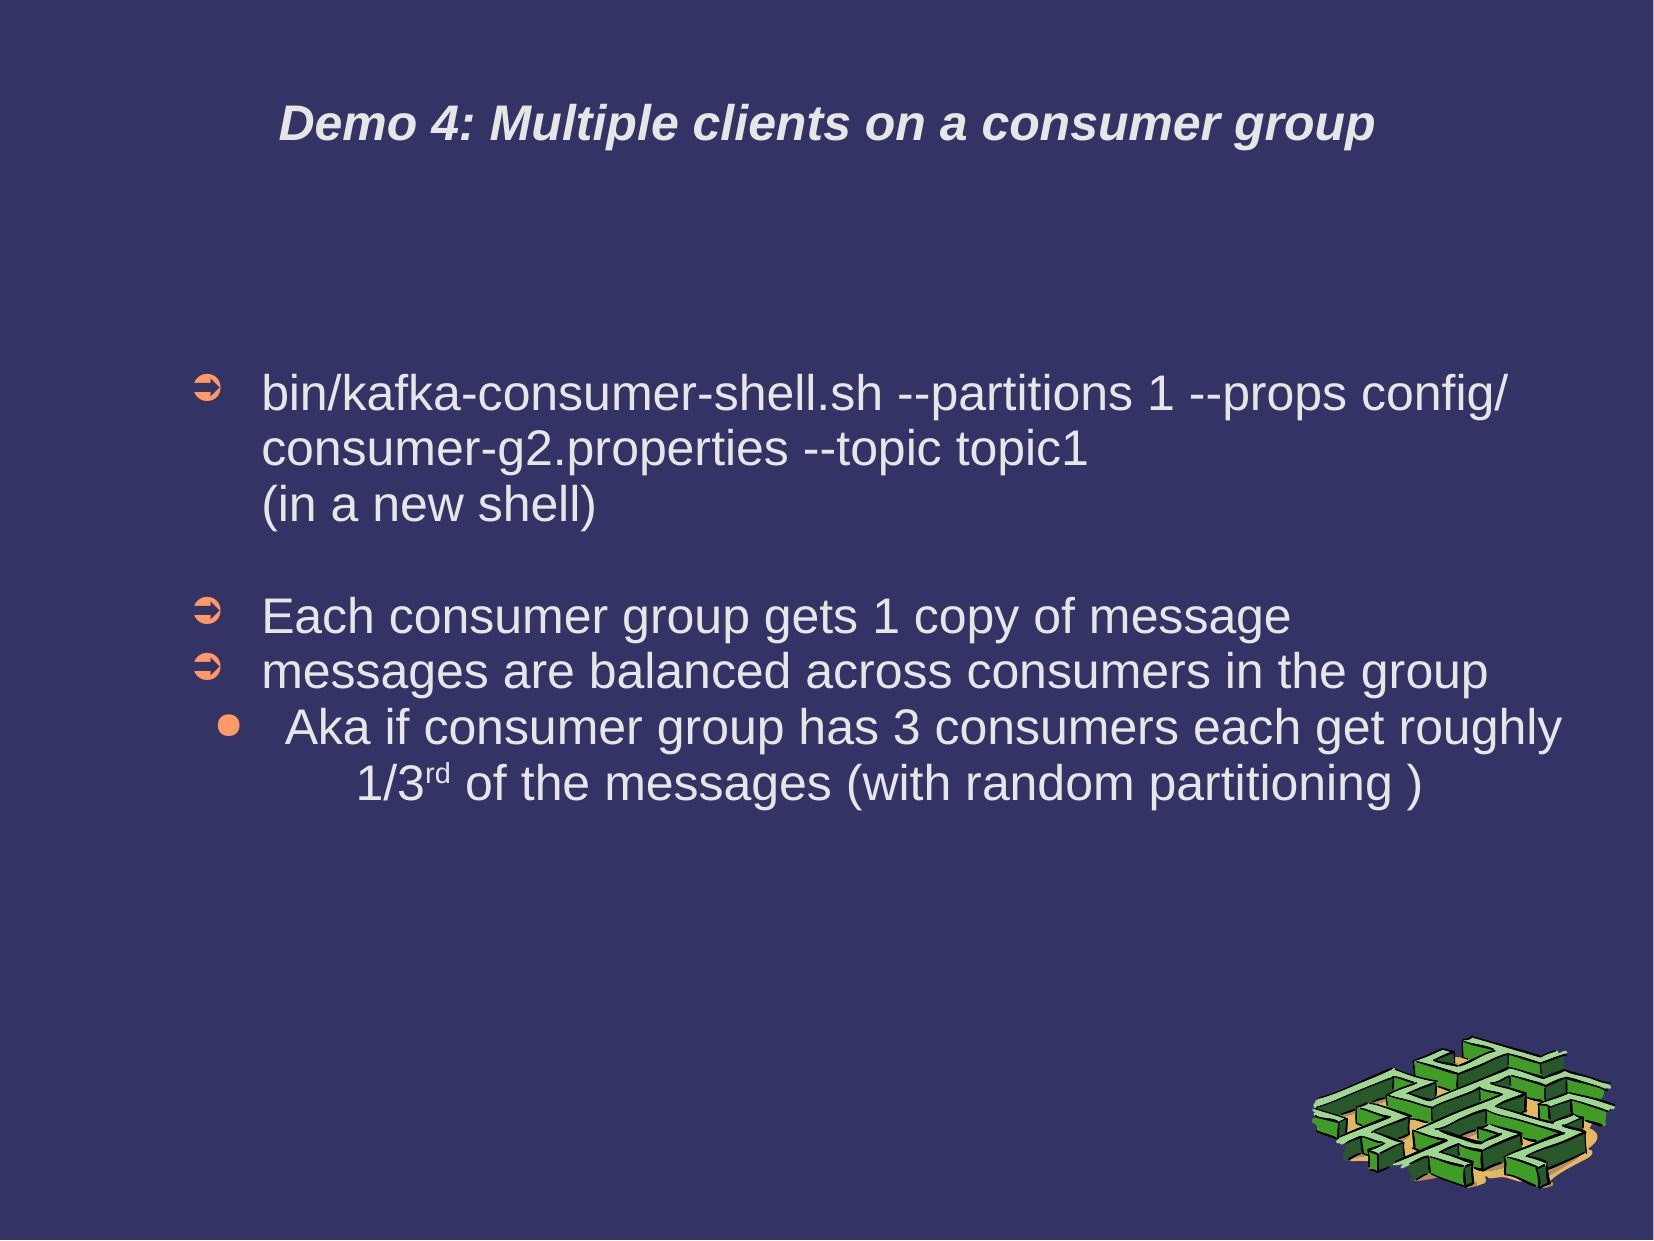

# Demo 4: Multiple clients on a consumer group
bin/kafka-consumer-shell.sh --partitions 1 --props config/consumer-g2.properties --topic topic1
(in a new shell)
Each consumer group gets 1 copy of message
messages are balanced across consumers in the group
Aka if consumer group has 3 consumers each get roughly 1/3rd of the messages (with random partitioning )